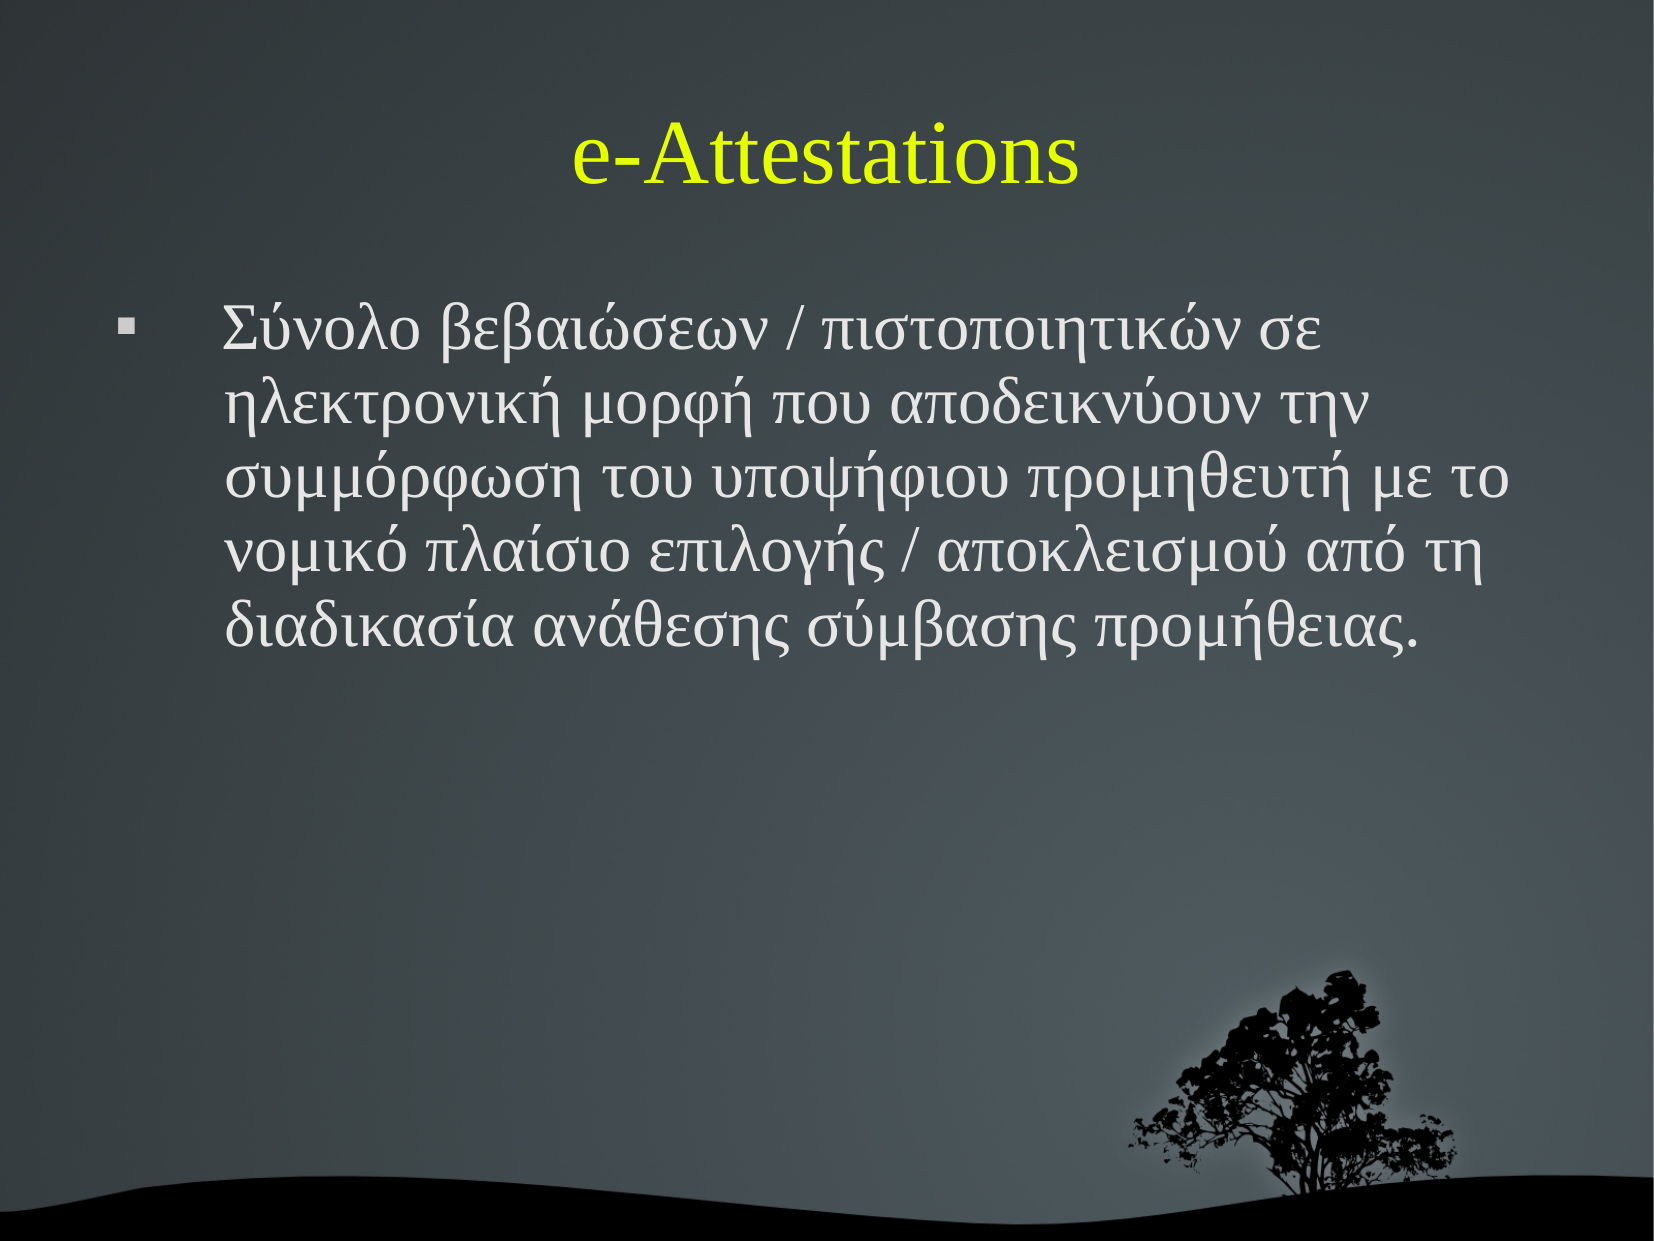

# e-Attestations
 Σύνολο βεβαιώσεων / πιστοποιητικών σε ηλεκτρονική μορφή που αποδεικνύουν την συμμόρφωση του υποψήφιου προμηθευτή με το νομικό πλαίσιο επιλογής / αποκλεισμού από τη διαδικασία ανάθεσης σύμβασης προμήθειας.